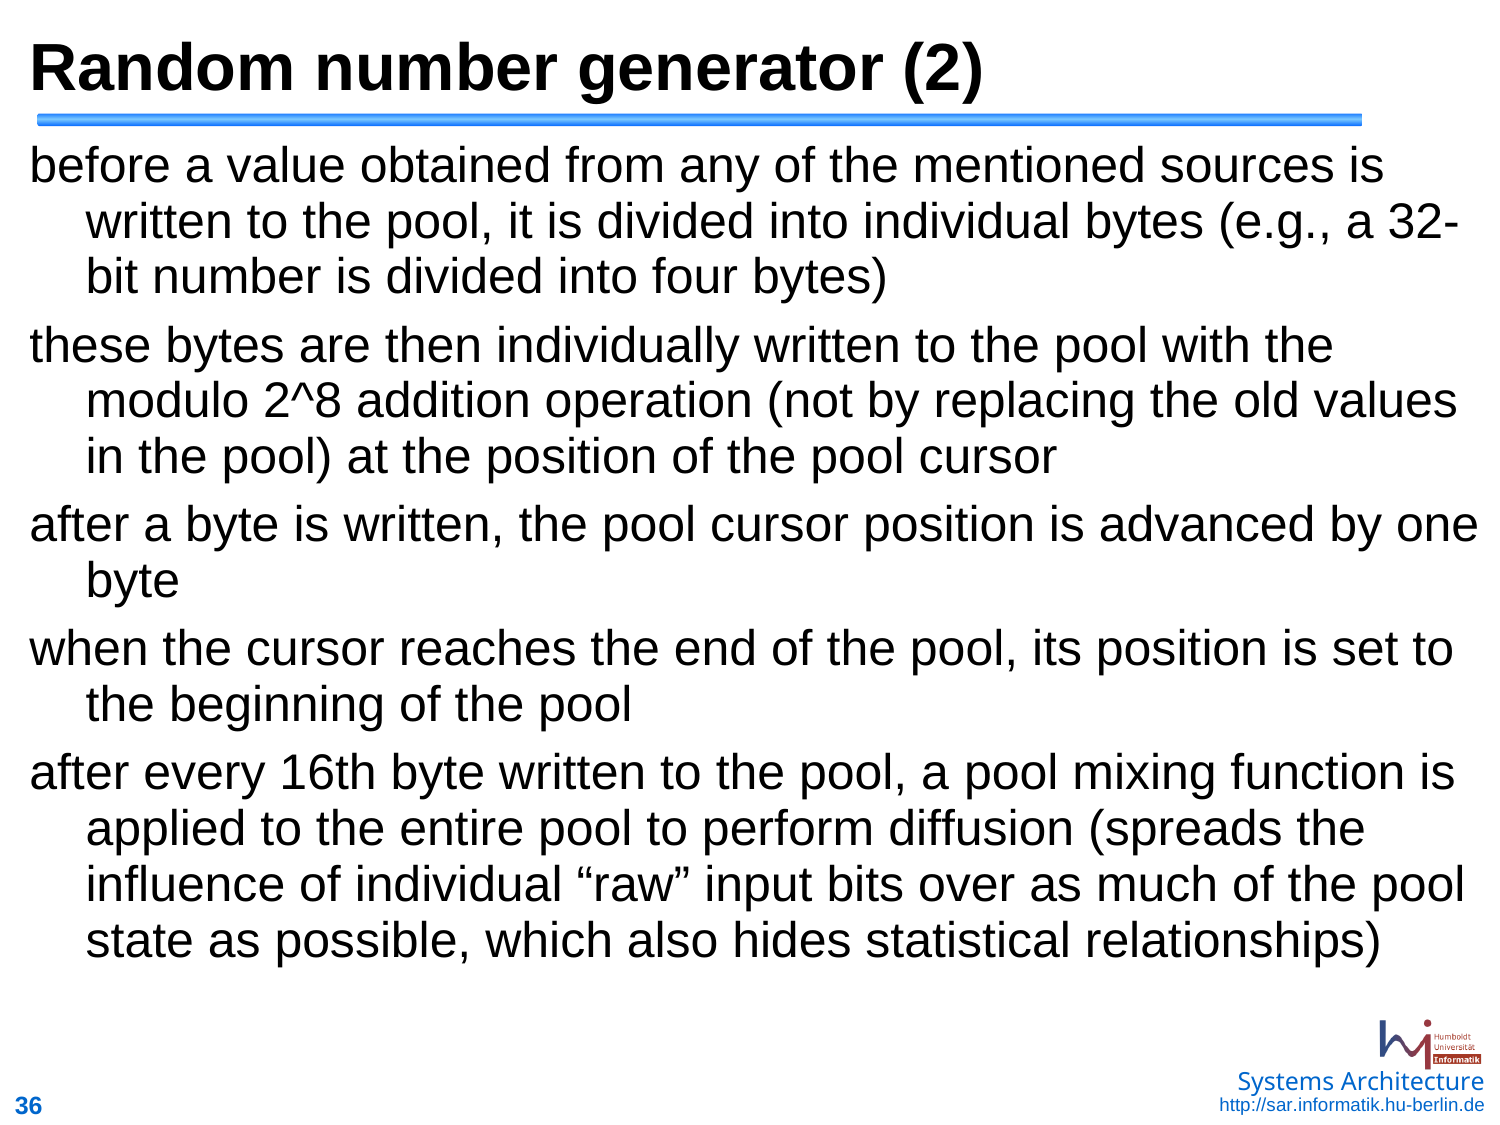

# Random number generator (2)
before a value obtained from any of the mentioned sources is written to the pool, it is divided into individual bytes (e.g., a 32-bit number is divided into four bytes)
these bytes are then individually written to the pool with the modulo 2^8 addition operation (not by replacing the old values in the pool) at the position of the pool cursor
after a byte is written, the pool cursor position is advanced by one byte
when the cursor reaches the end of the pool, its position is set to the beginning of the pool
after every 16th byte written to the pool, a pool mixing function is applied to the entire pool to perform diffusion (spreads the influence of individual “raw” input bits over as much of the pool state as possible, which also hides statistical relationships)